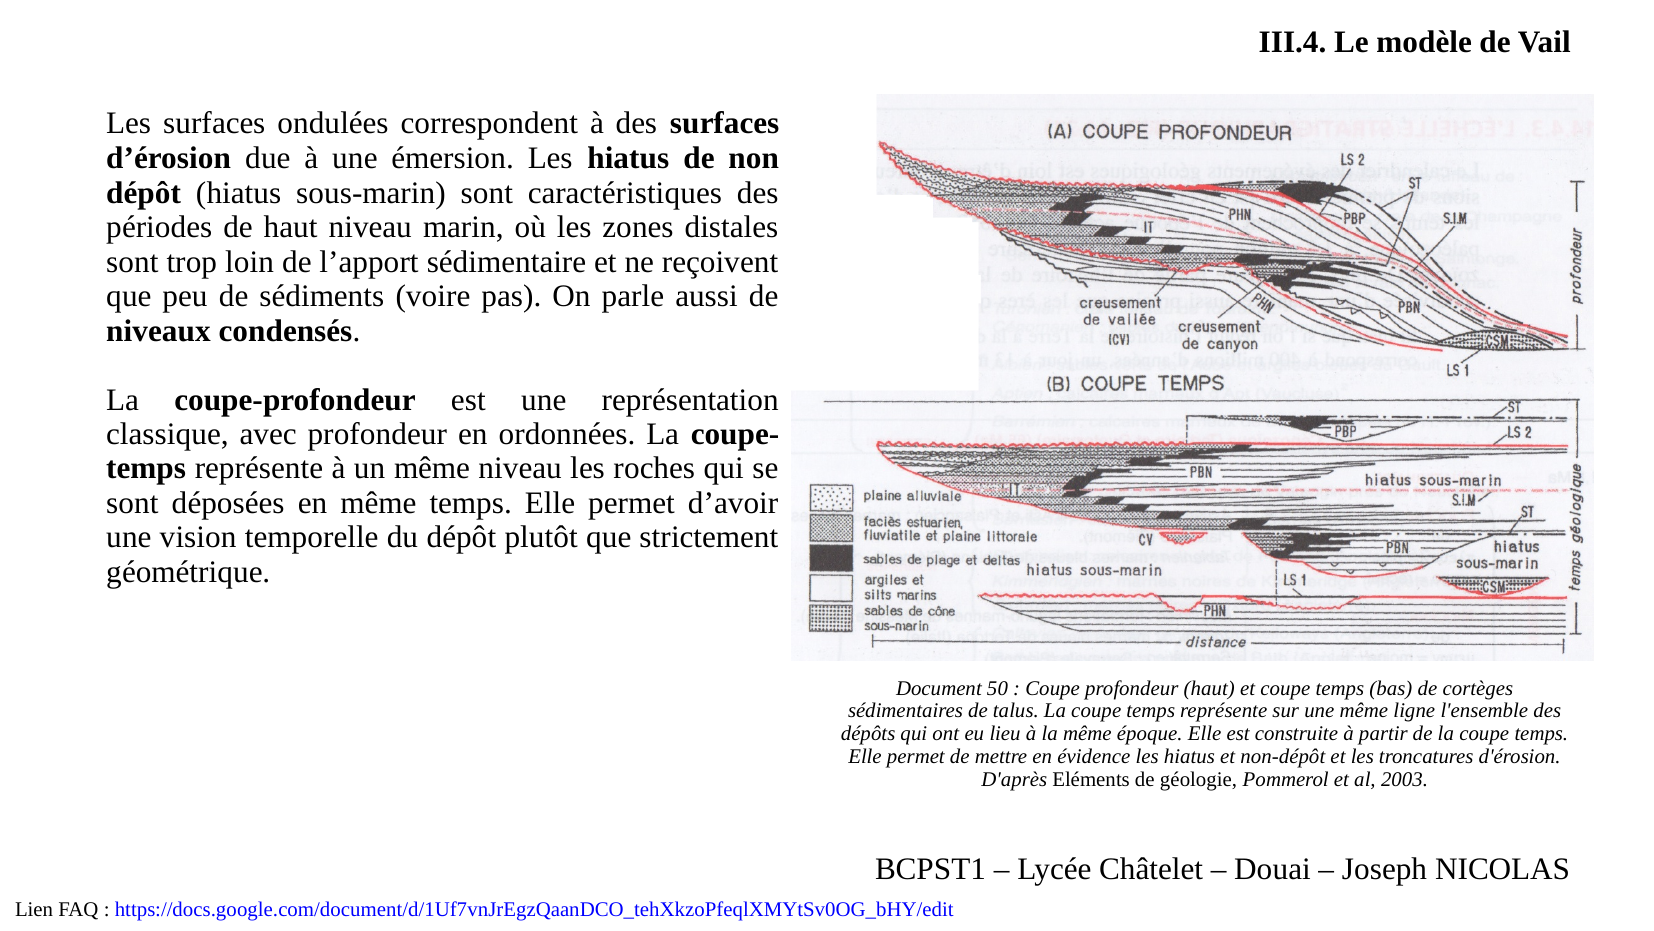

III.4. Le modèle de Vail
Les surfaces ondulées correspondent à des surfaces d’érosion due à une émersion. Les hiatus de non dépôt (hiatus sous-marin) sont caractéristiques des périodes de haut niveau marin, où les zones distales sont trop loin de l’apport sédimentaire et ne reçoivent que peu de sédiments (voire pas). On parle aussi de niveaux condensés.
La coupe-profondeur est une représentation classique, avec profondeur en ordonnées. La coupe-temps représente à un même niveau les roches qui se sont déposées en même temps. Elle permet d’avoir une vision temporelle du dépôt plutôt que strictement géométrique.
Document 50 : Coupe profondeur (haut) et coupe temps (bas) de cortèges sédimentaires de talus. La coupe temps représente sur une même ligne l'ensemble des dépôts qui ont eu lieu à la même époque. Elle est construite à partir de la coupe temps. Elle permet de mettre en évidence les hiatus et non-dépôt et les troncatures d'érosion. D'après Eléments de géologie, Pommerol et al, 2003.
BCPST1 – Lycée Châtelet – Douai – Joseph NICOLAS
Lien FAQ : https://docs.google.com/document/d/1Uf7vnJrEgzQaanDCO_tehXkzoPfeqlXMYtSv0OG_bHY/edit